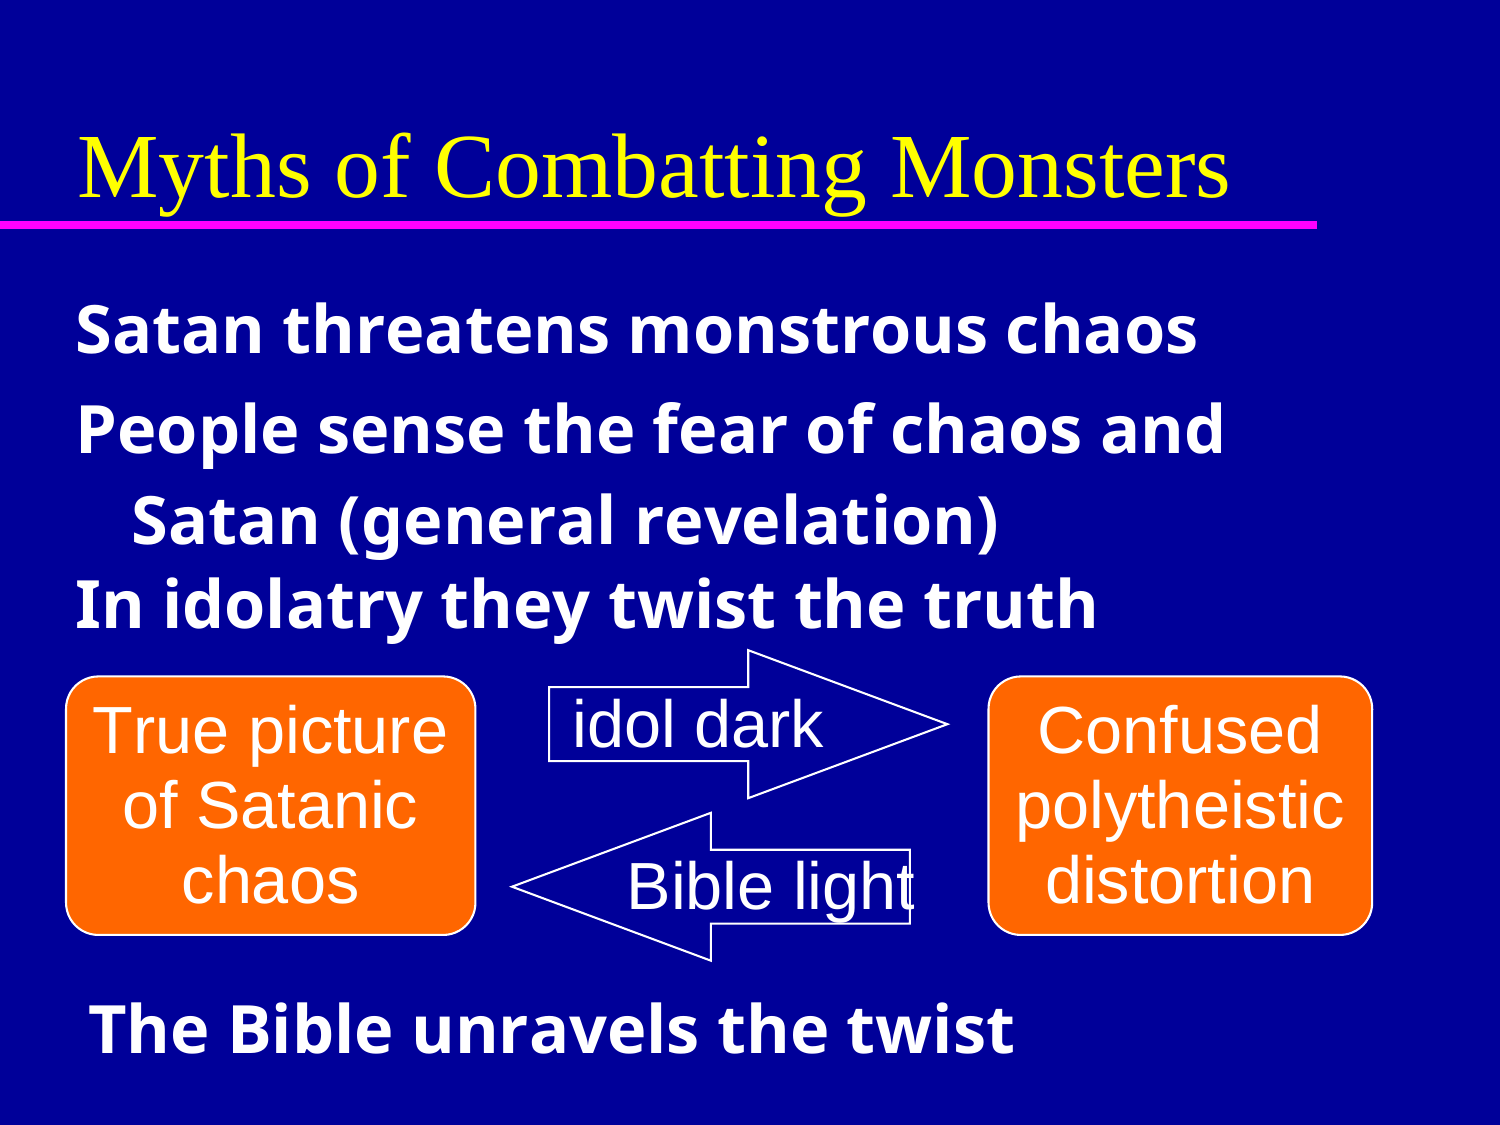

# Myths of Combatting Monsters
Satan threatens monstrous chaos
People sense the fear of chaos and Satan (general revelation)
In idolatry they twist the truth
idol dark
Confused
polytheistic
distortion
True picture
of Satanic
chaos
Bible light
The Bible unravels the twist